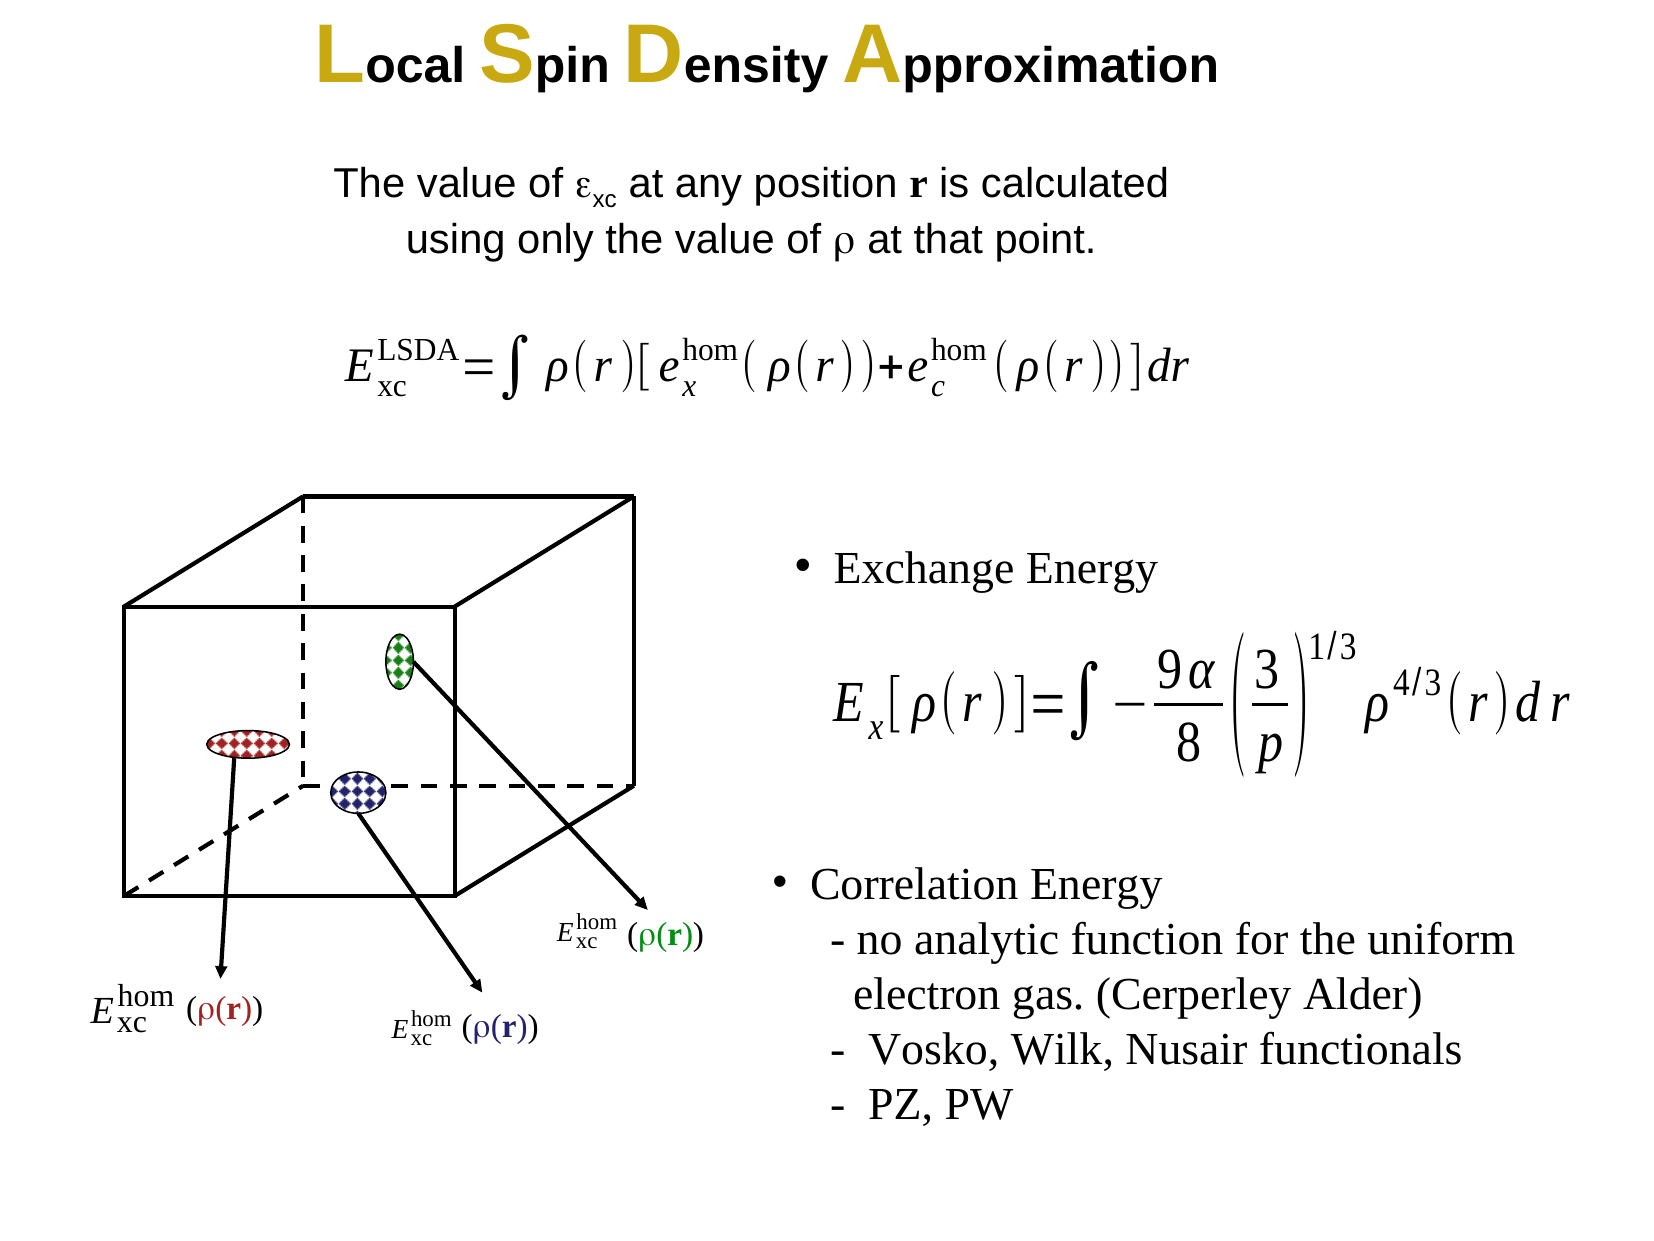

Local Spin Density Approximation
The value of xc at any position r is calculated using only the value of  at that point.
((r))
((r))
((r))
 Exchange Energy
 Correlation Energy
 - no analytic function for the uniform
 electron gas. (Cerperley Alder)
 - Vosko, Wilk, Nusair functionals
 - PZ, PW